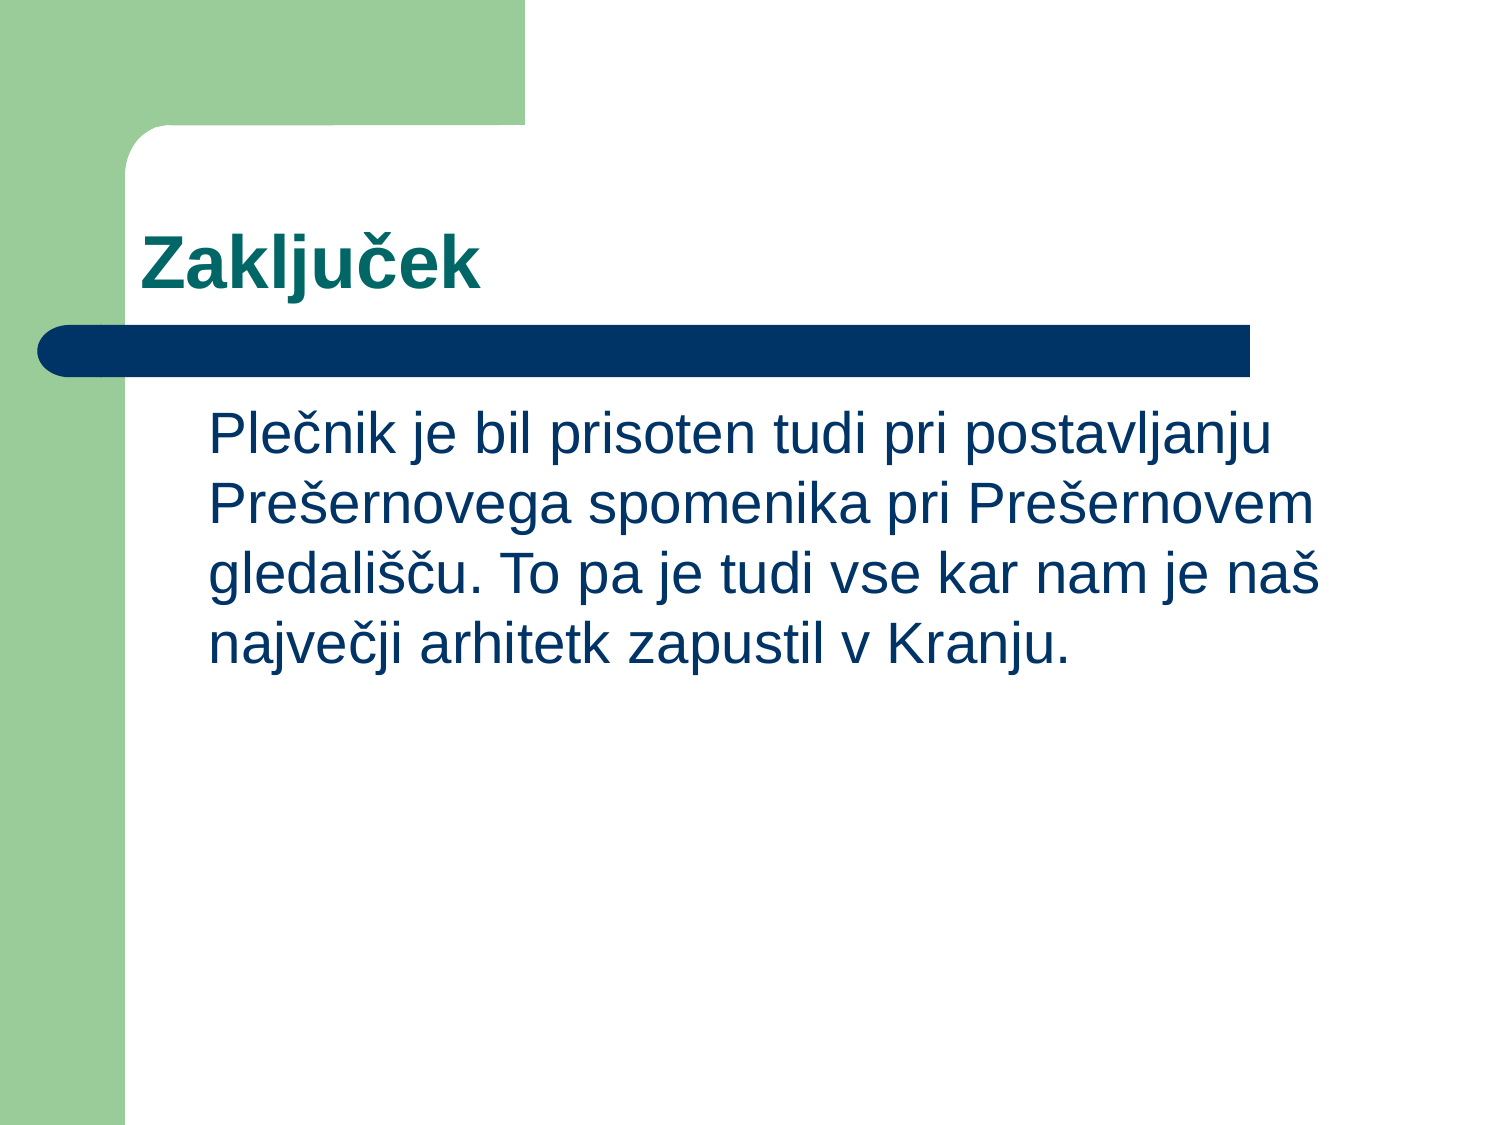

# Zaključek
	Plečnik je bil prisoten tudi pri postavljanju Prešernovega spomenika pri Prešernovem gledališču. To pa je tudi vse kar nam je naš največji arhitetk zapustil v Kranju.